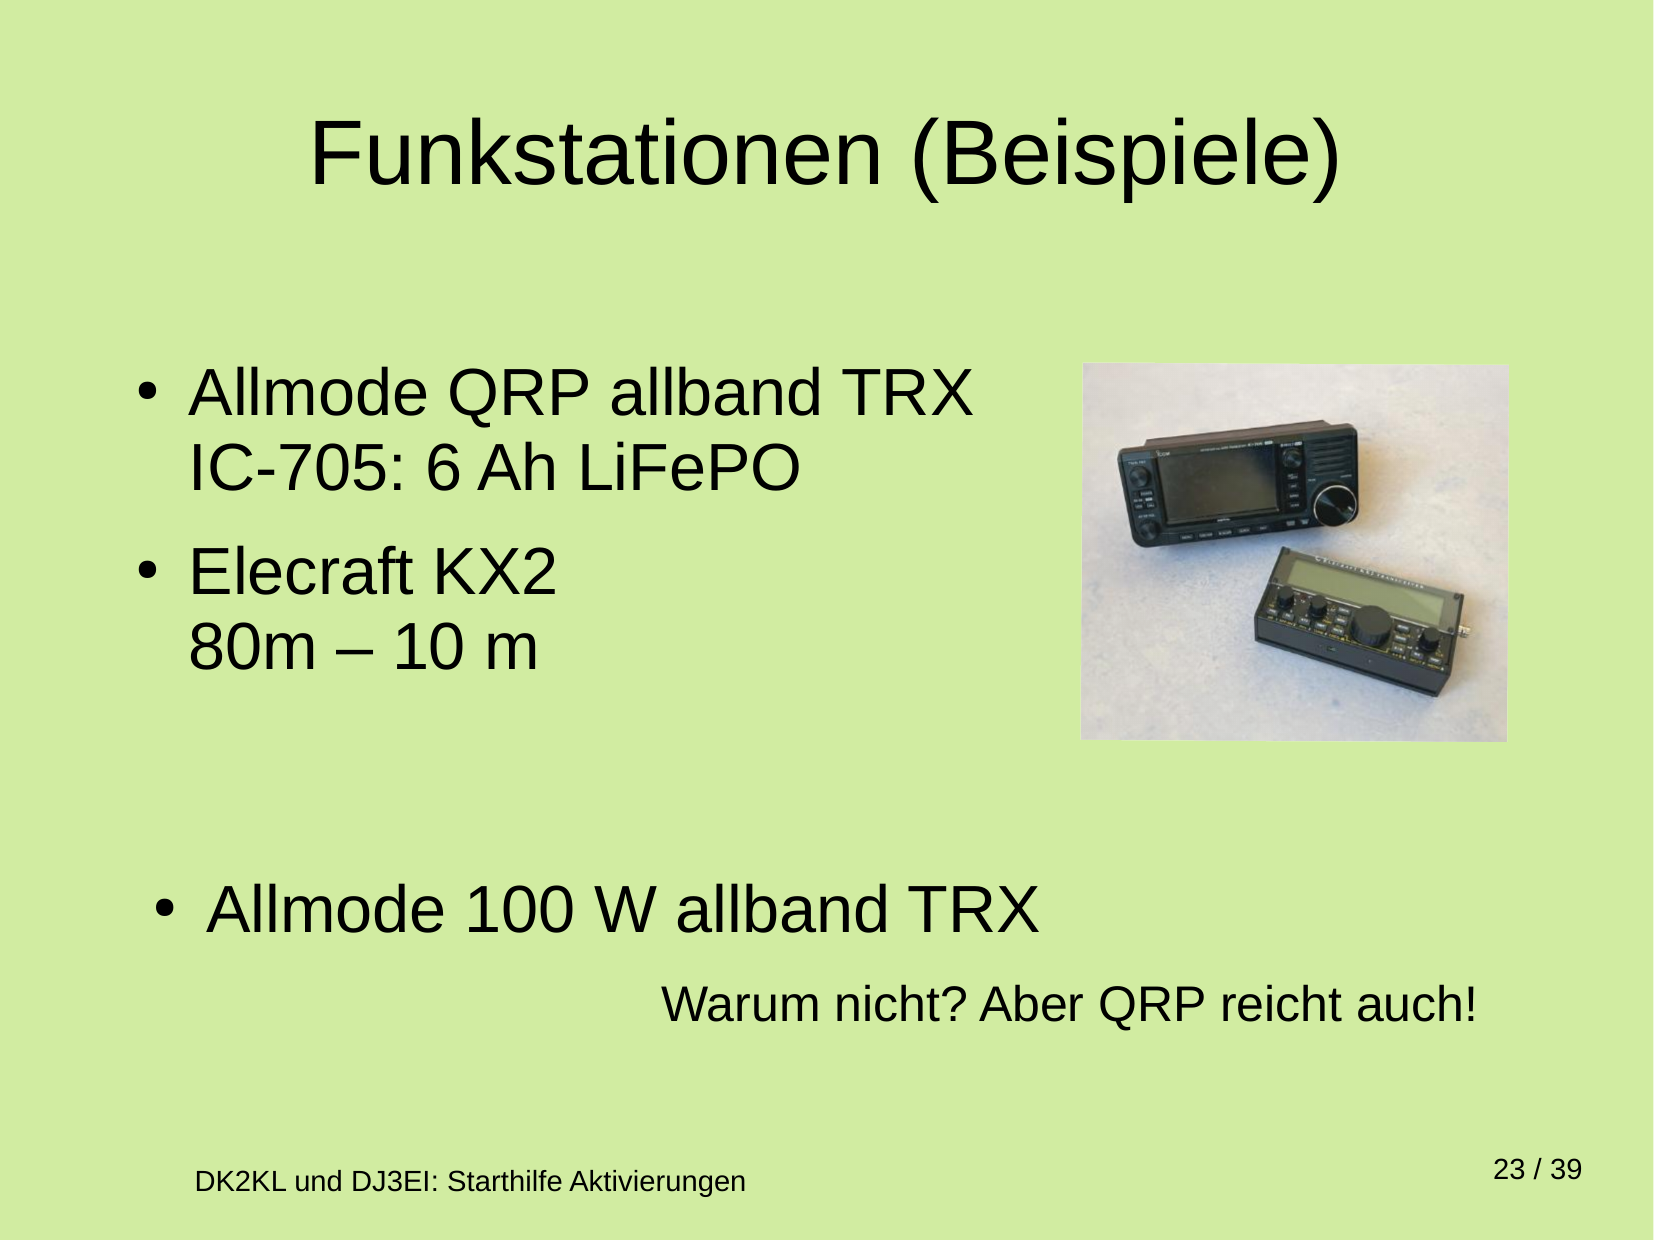

# Funkstationen (Beispiele)
Allmode QRP allband TRX
IC-705: 6 Ah LiFePO
Elecraft KX2
80m – 10 m
Allmode 100 W allband TRX
Warum nicht? Aber QRP reicht auch!